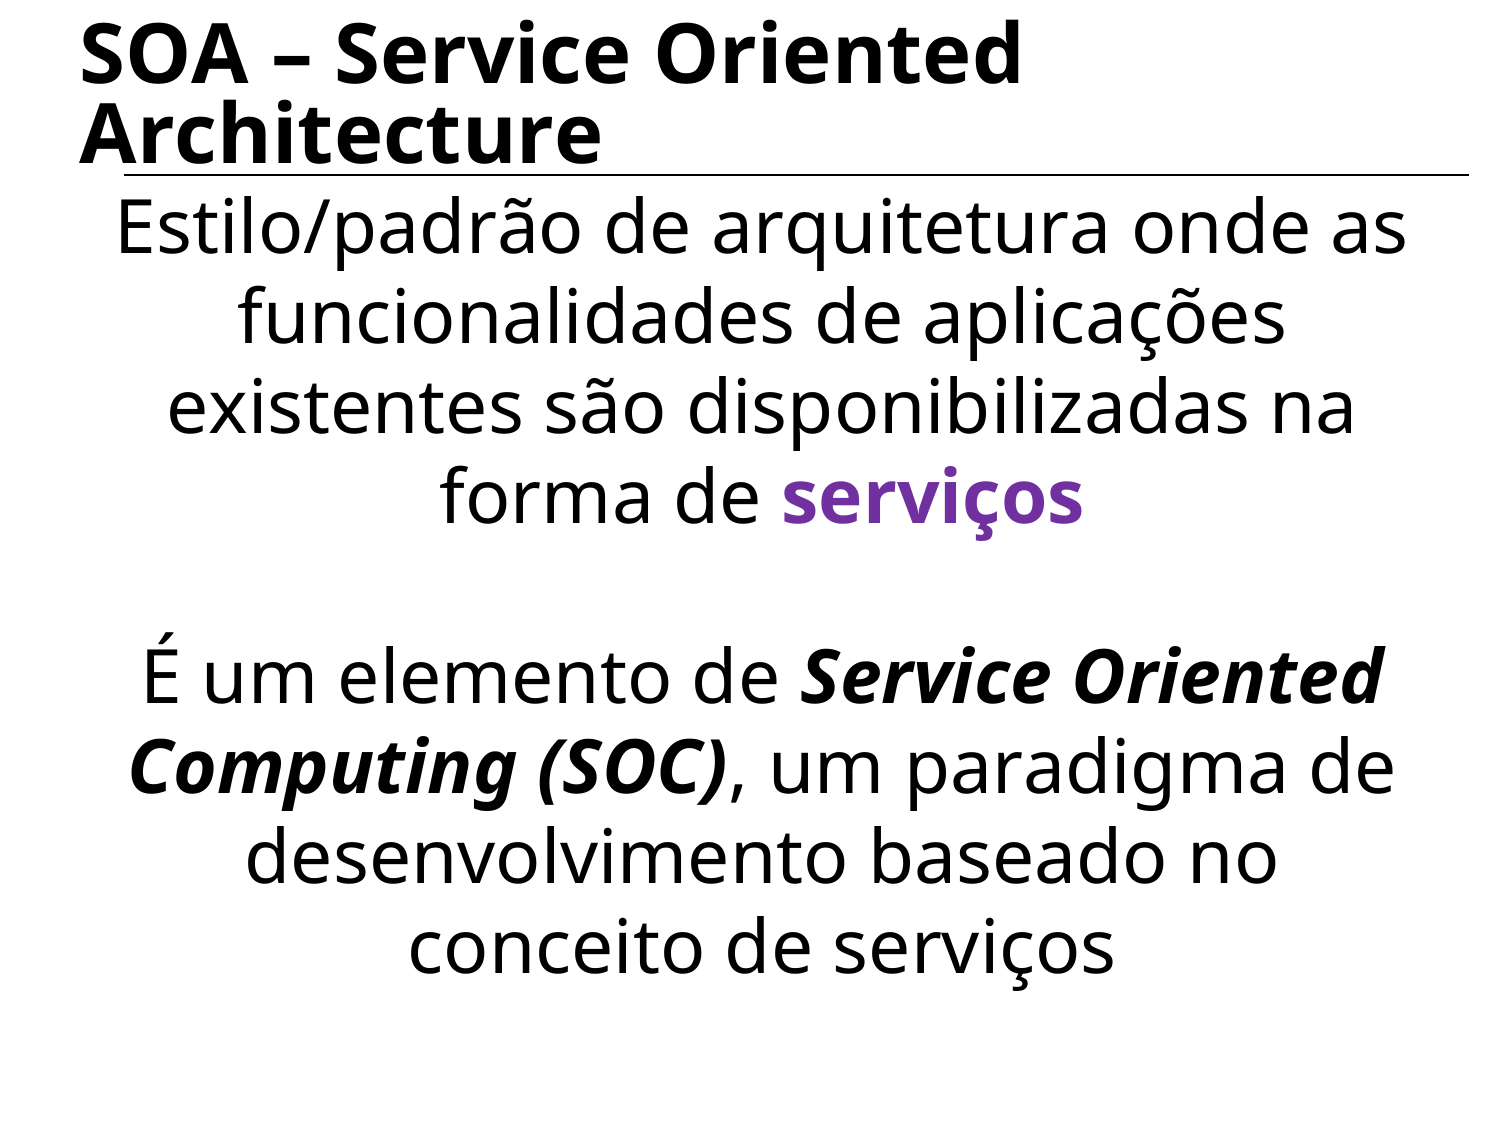

# SOA – Service Oriented Architecture
Estilo/padrão de arquitetura onde as funcionalidades de aplicações existentes são disponibilizadas na forma de serviços
É um elemento de Service Oriented Computing (SOC), um paradigma de desenvolvimento baseado no conceito de serviços